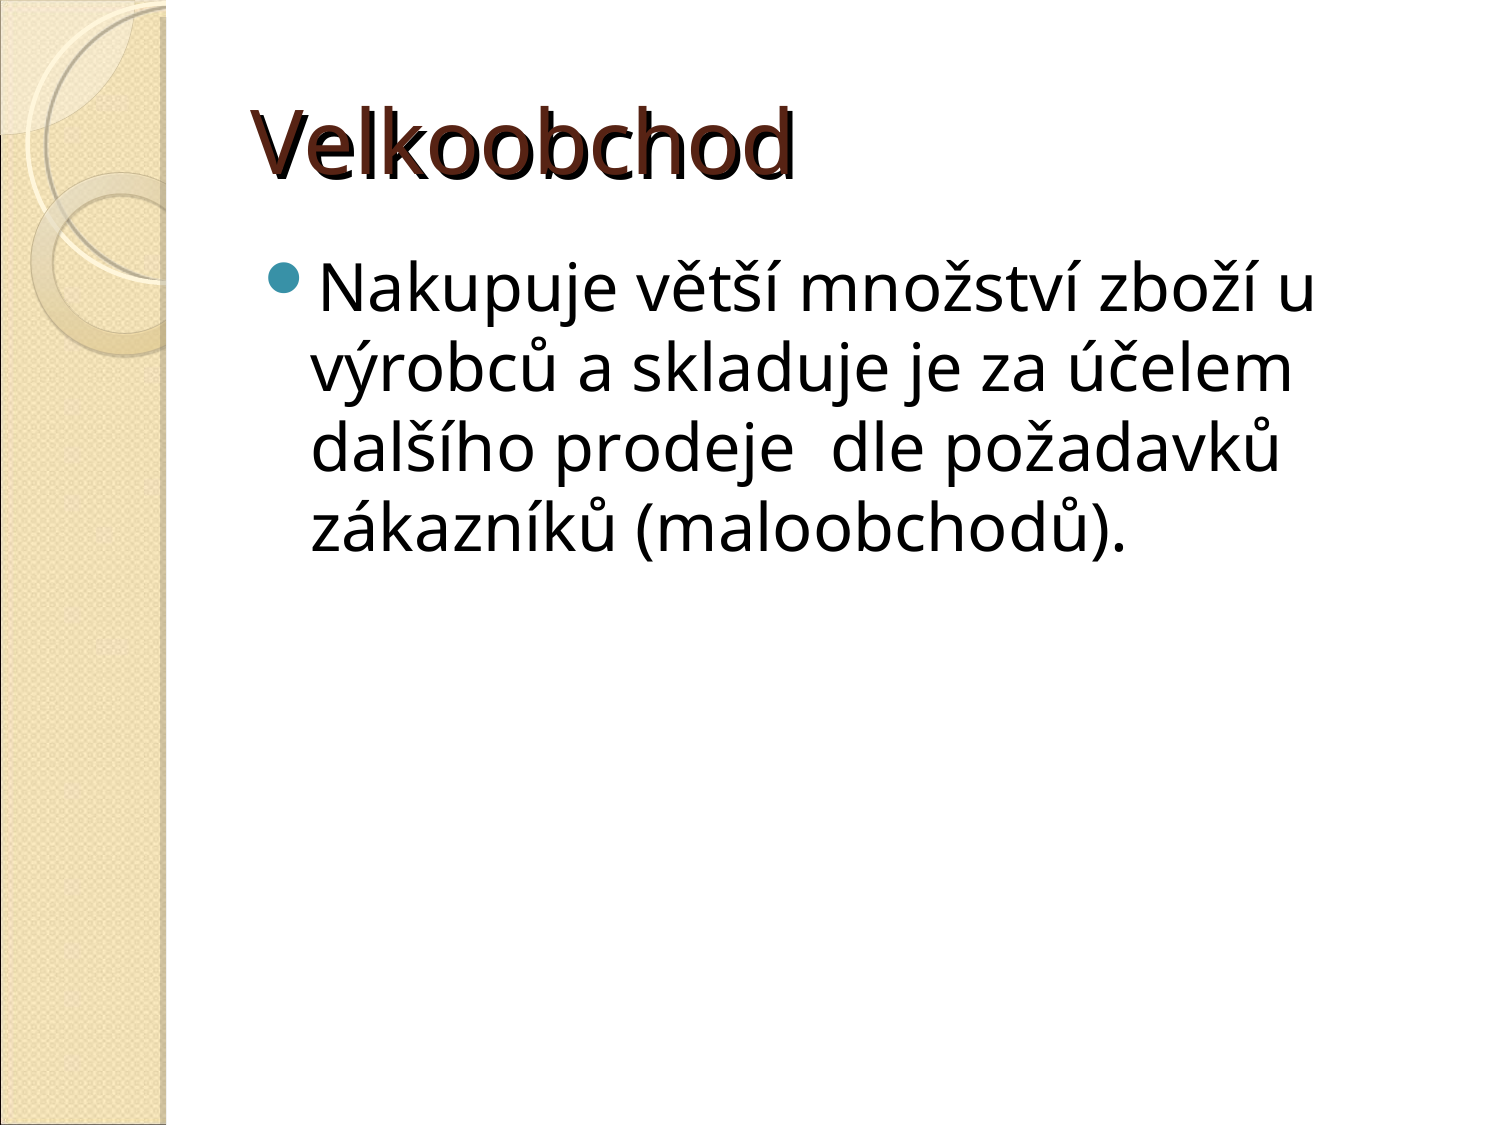

# Velkoobchod
Nakupuje větší množství zboží u výrobců a skladuje je za účelem dalšího prodeje dle požadavků zákazníků (maloobchodů).